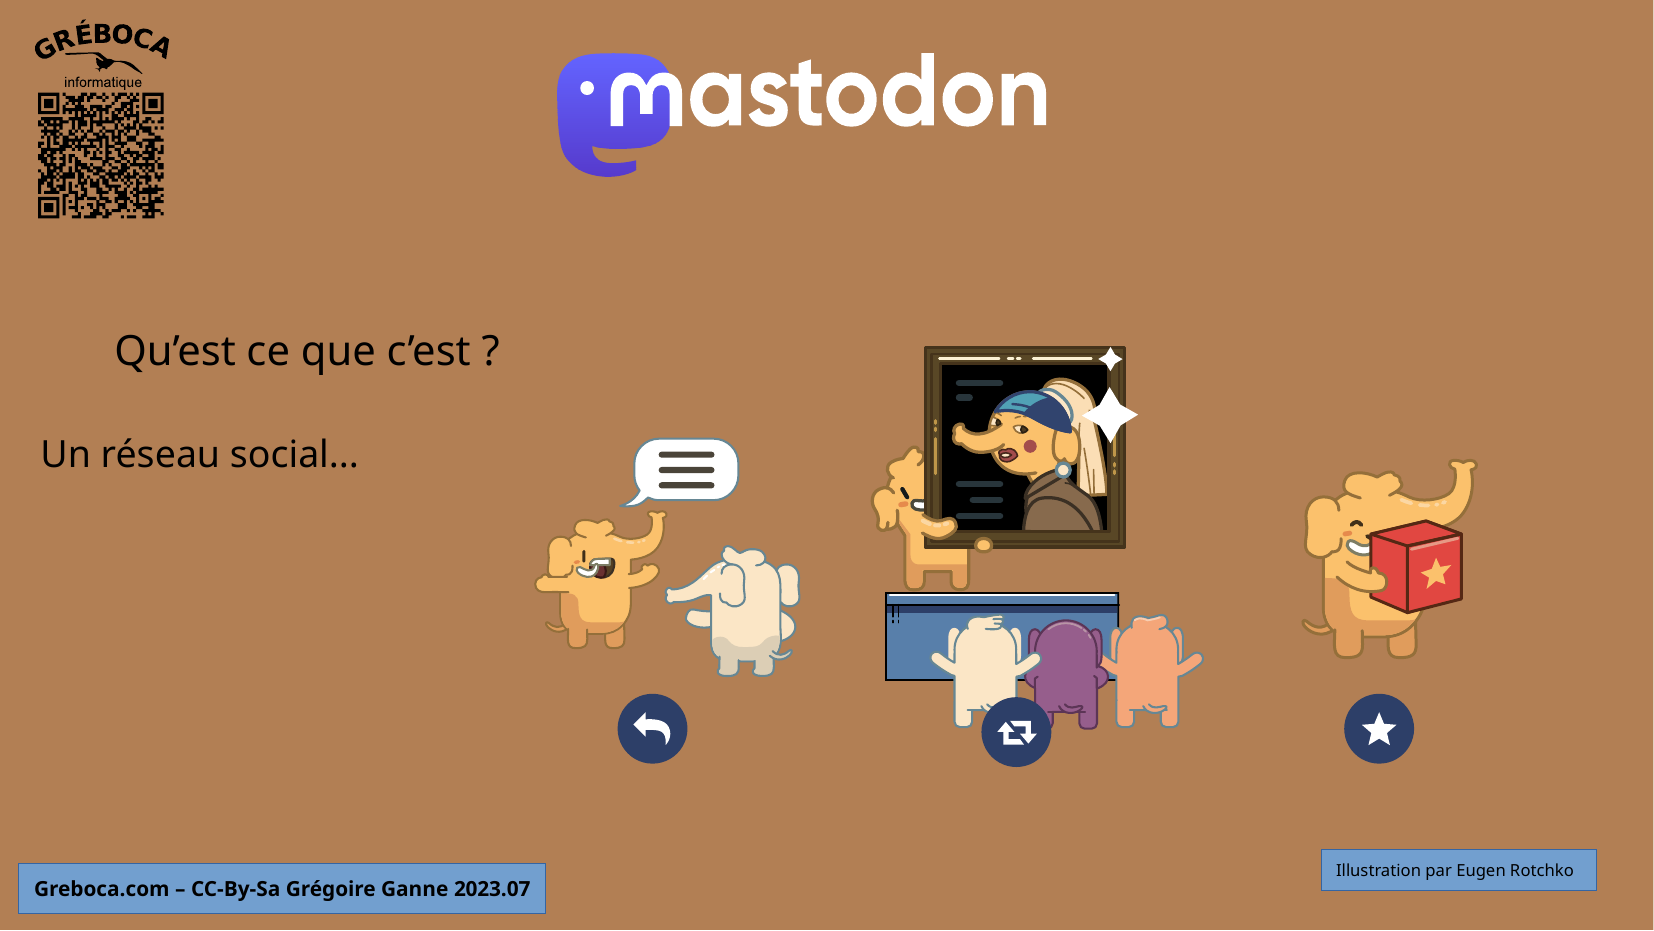

# Qu’est ce que c’est ?
Un réseau social...
Illustration par Eugen Rotchko
Greboca.com – CC-By-Sa Grégoire Ganne 2023.07